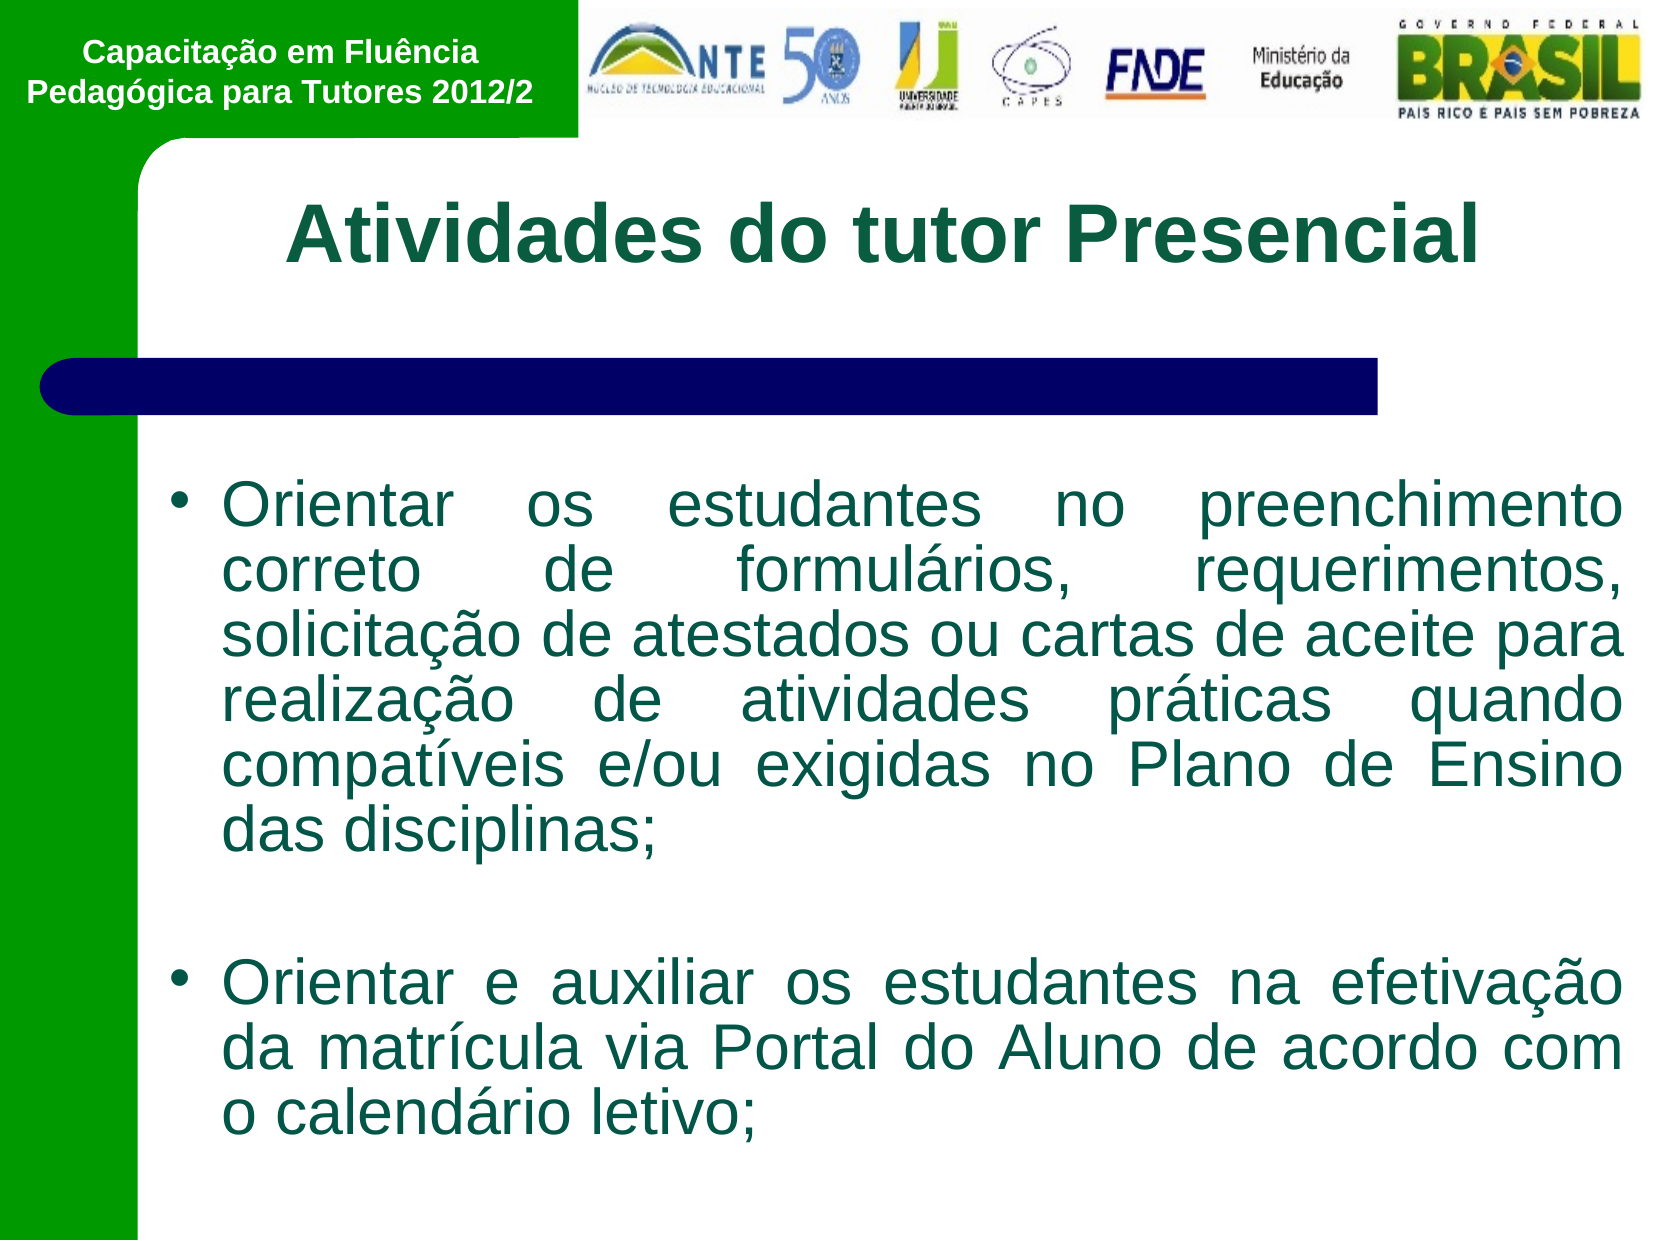

# Atividades do tutor Presencial
Orientar os estudantes no preenchimento correto de formulários, requerimentos, solicitação de atestados ou cartas de aceite para realização de atividades práticas quando compatíveis e/ou exigidas no Plano de Ensino das disciplinas;
Orientar e auxiliar os estudantes na efetivação da matrícula via Portal do Aluno de acordo com o calendário letivo;